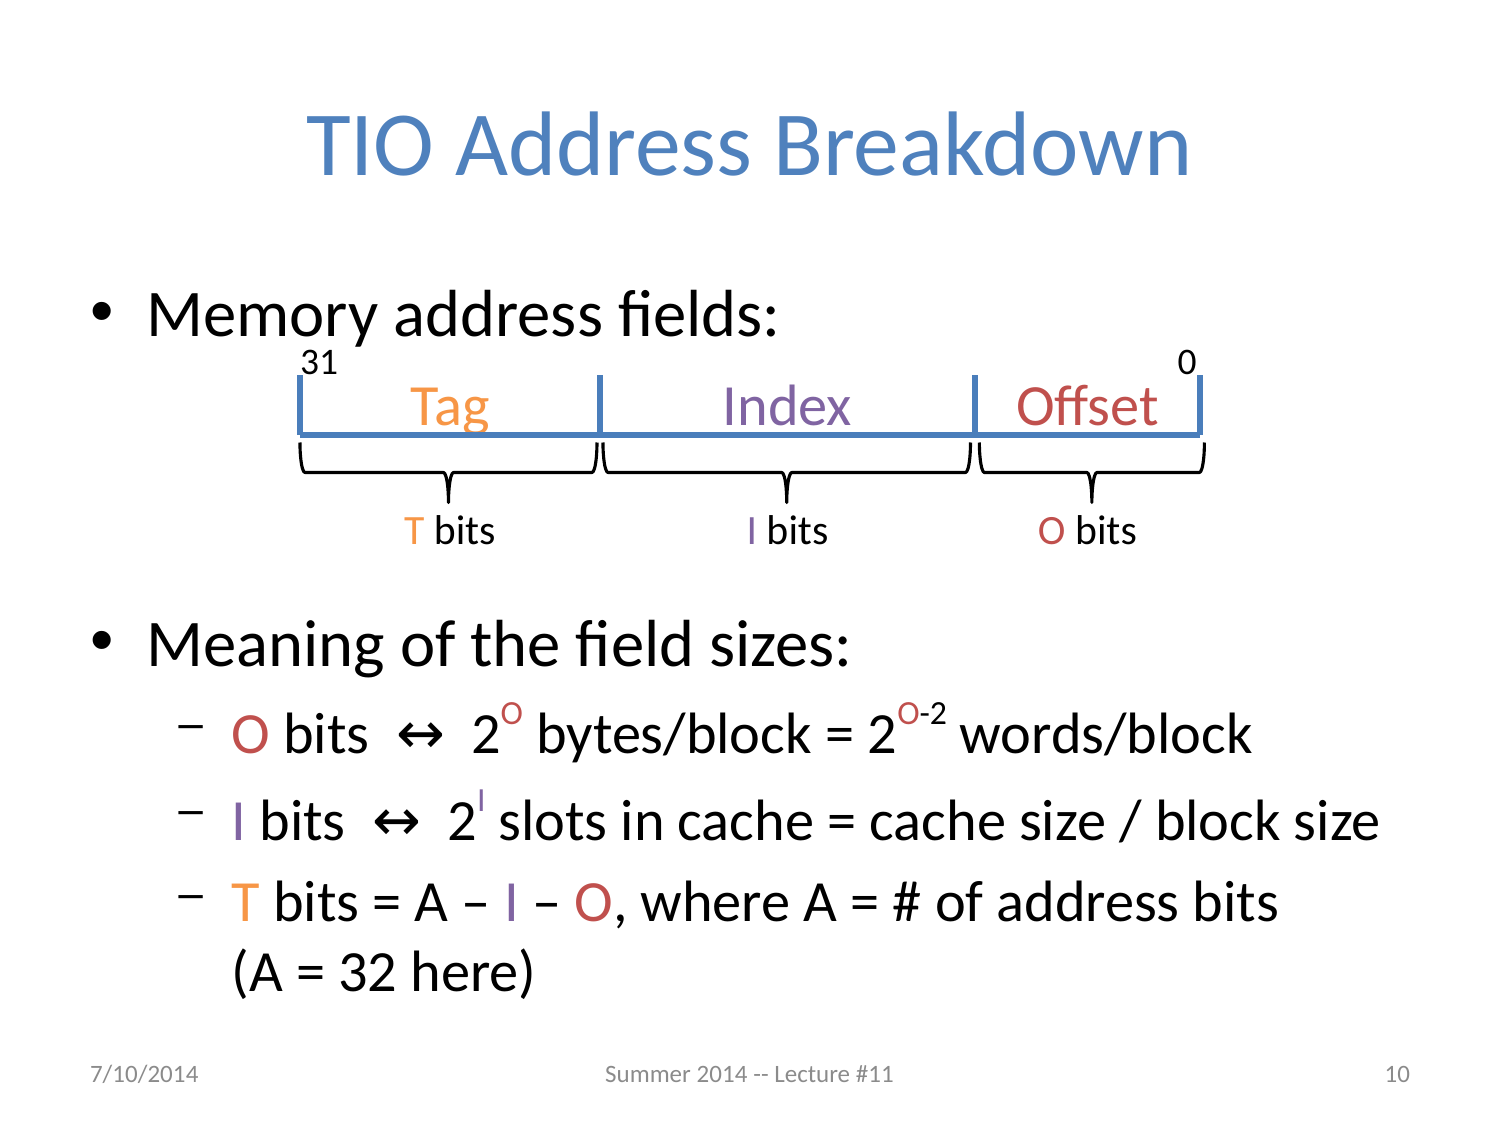

TIO Address Breakdown
# Memory address fields:
Meaning of the field sizes:
O bits ↔ 2O bytes/block = 2O-2 words/block
I bits ↔ 2I slots in cache = cache size / block size
T bits = A – I – O, where A = # of address bits
(A = 32 here)
31
0
Tag
Index
Offset
T bits
I bits
O bits
7/10/2014
Summer 2014 -- Lecture #11